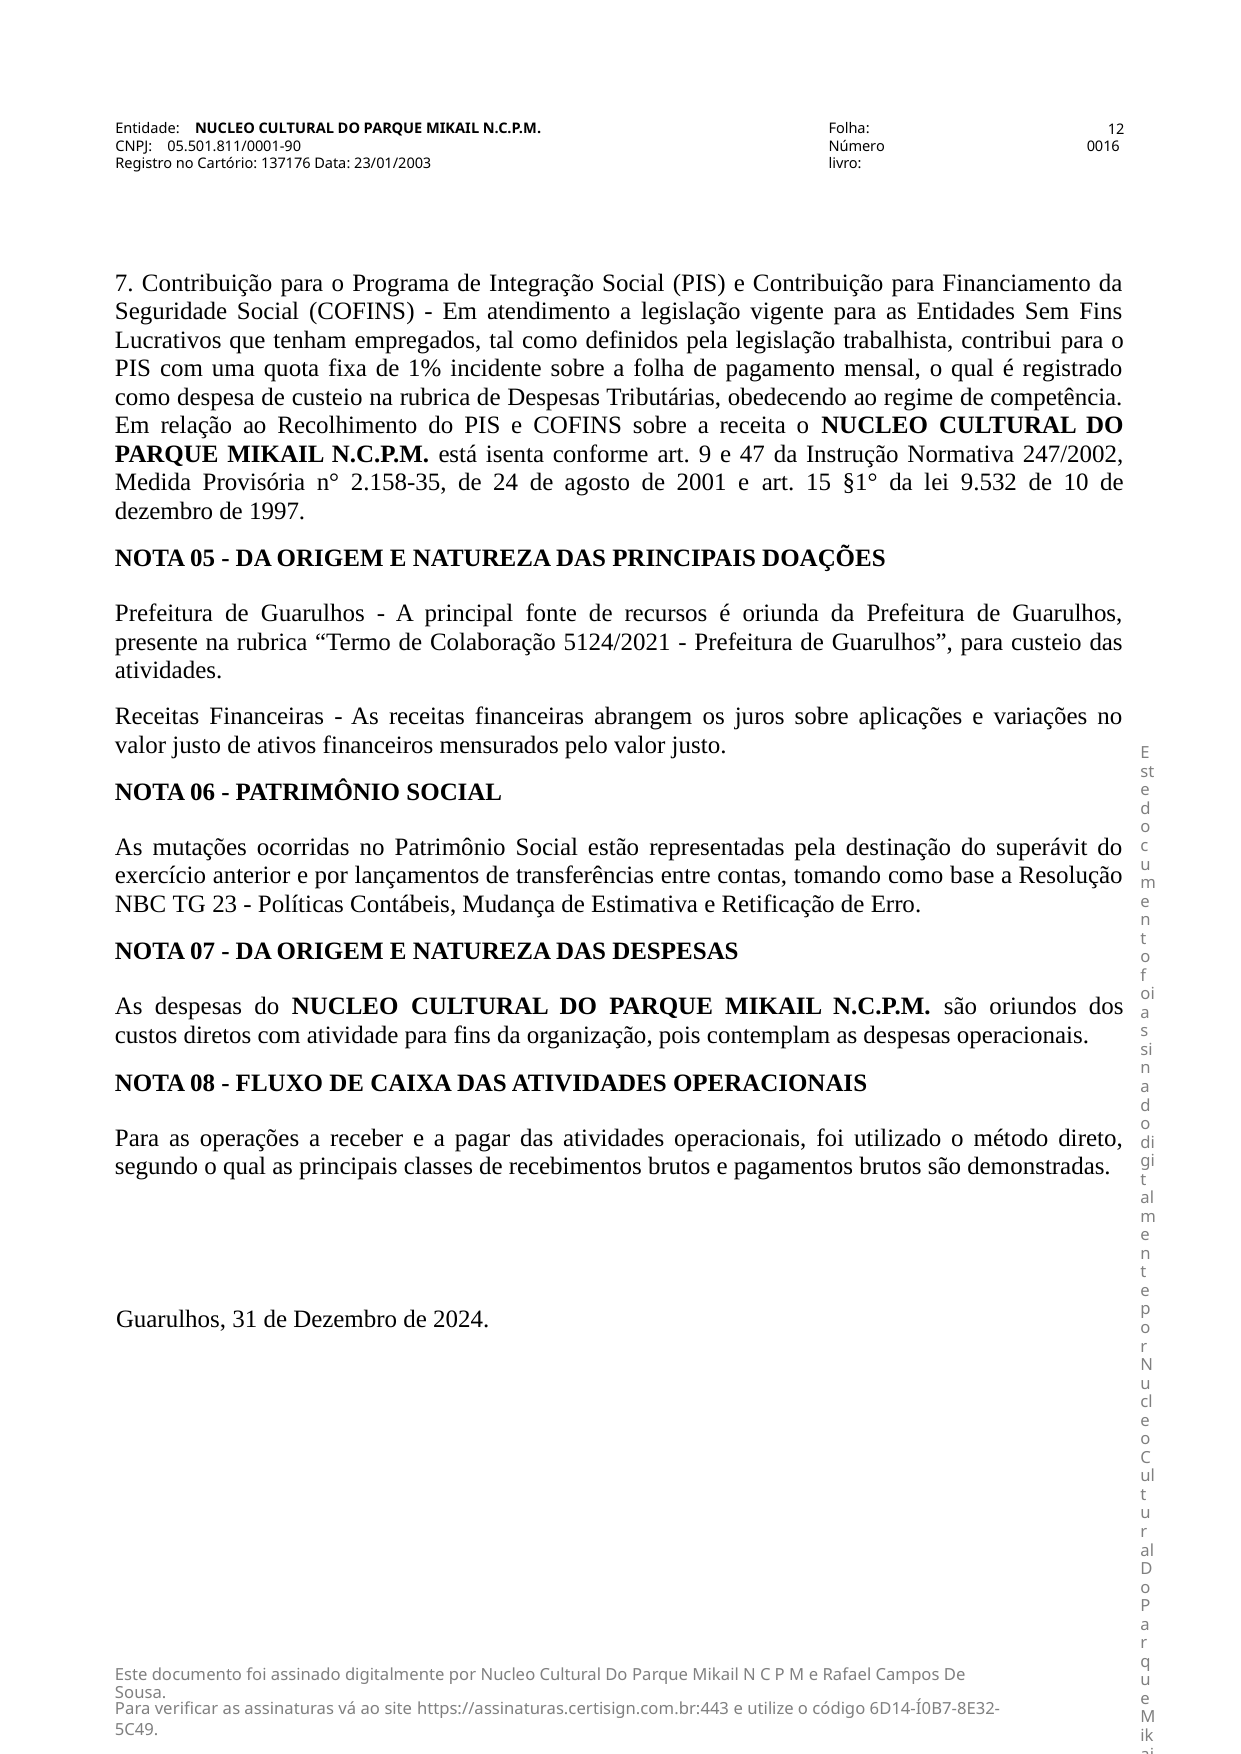

Entidade: NUCLEO CULTURAL DO PARQUE MIKAIL N.C.P.M.
CNPJ: 05.501.811/0001-90
Registro no Cartório: 137176 Data: 23/01/2003
Folha:
Número livro:
12
0016
7. Contribuição para o Programa de Integração Social (PIS) e Contribuição para Financiamento da Seguridade Social (COFINS) - Em atendimento a legislação vigente para as Entidades Sem Fins Lucrativos que tenham empregados, tal como definidos pela legislação trabalhista, contribui para o PIS com uma quota fixa de 1% incidente sobre a folha de pagamento mensal, o qual é registrado como despesa de custeio na rubrica de Despesas Tributárias, obedecendo ao regime de competência. Em relação ao Recolhimento do PIS e COFINS sobre a receita o NUCLEO CULTURAL DO PARQUE MIKAIL N.C.P.M. está isenta conforme art. 9 e 47 da Instrução Normativa 247/2002, Medida Provisória n° 2.158-35, de 24 de agosto de 2001 e art. 15 §1° da lei 9.532 de 10 de dezembro de 1997.
NOTA 05 - DA ORIGEM E NATUREZA DAS PRINCIPAIS DOAÇÕES
Prefeitura de Guarulhos - A principal fonte de recursos é oriunda da Prefeitura de Guarulhos, presente na rubrica “Termo de Colaboração 5124/2021 - Prefeitura de Guarulhos”, para custeio das atividades.
Receitas Financeiras - As receitas financeiras abrangem os juros sobre aplicações e variações no valor justo de ativos financeiros mensurados pelo valor justo.
NOTA 06 - PATRIMÔNIO SOCIAL
As mutações ocorridas no Patrimônio Social estão representadas pela destinação do superávit do exercício anterior e por lançamentos de transferências entre contas, tomando como base a Resolução NBC TG 23 - Políticas Contábeis, Mudança de Estimativa e Retificação de Erro.
NOTA 07 - DA ORIGEM E NATUREZA DAS DESPESAS
As despesas do NUCLEO CULTURAL DO PARQUE MIKAIL N.C.P.M. são oriundos dos custos diretos com atividade para fins da organização, pois contemplam as despesas operacionais.
NOTA 08 - FLUXO DE CAIXA DAS ATIVIDADES OPERACIONAIS
Para as operações a receber e a pagar das atividades operacionais, foi utilizado o método direto, segundo o qual as principais classes de recebimentos brutos e pagamentos brutos são demonstradas.
Este documento foi assinado digitalmente por Nucleo Cultural Do Parque Mikail N C P M e Rafael Campos De Sousa. Para verificar as assinaturas vá ao site https://assinaturas.certisign.com.br:443 e utilize o código 6D14-10B7-8E32-5C49.
Guarulhos, 31 de Dezembro de 2024.
Este documento foi assinado digitalmente por Nucleo Cultural Do Parque Mikail N C P M e Rafael Campos De Sousa.
Para verificar as assinaturas vá ao site https://assinaturas.certisign.com.br:443 e utilize o código 6D14-Í0B7-8E32-5C49.